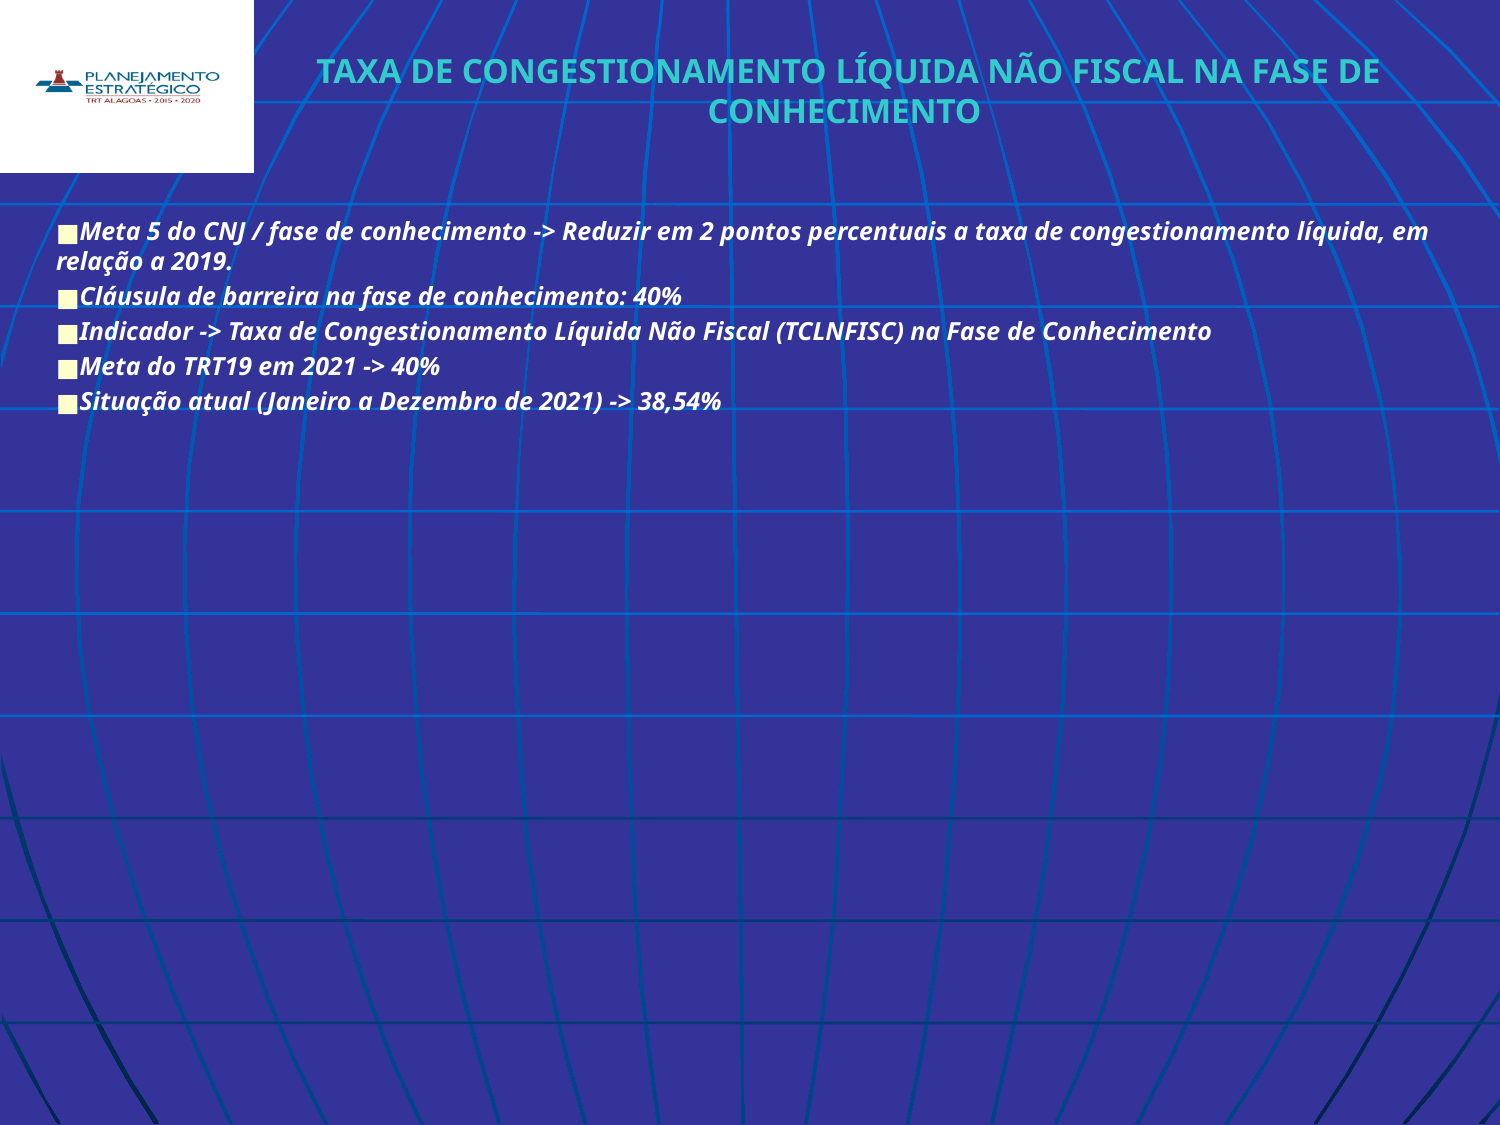

TAXA DE CONGESTIONAMENTO LÍQUIDA NÃO FISCAL NA FASE DE CONHECIMENTO
Meta 5 do CNJ / fase de conhecimento -> Reduzir em 2 pontos percentuais a taxa de congestionamento líquida, em relação a 2019.
Cláusula de barreira na fase de conhecimento: 40%
Indicador -> Taxa de Congestionamento Líquida Não Fiscal (TCLNFISC) na Fase de Conhecimento
Meta do TRT19 em 2021 -> 40%
Situação atual (Janeiro a Dezembro de 2021) -> 38,54%